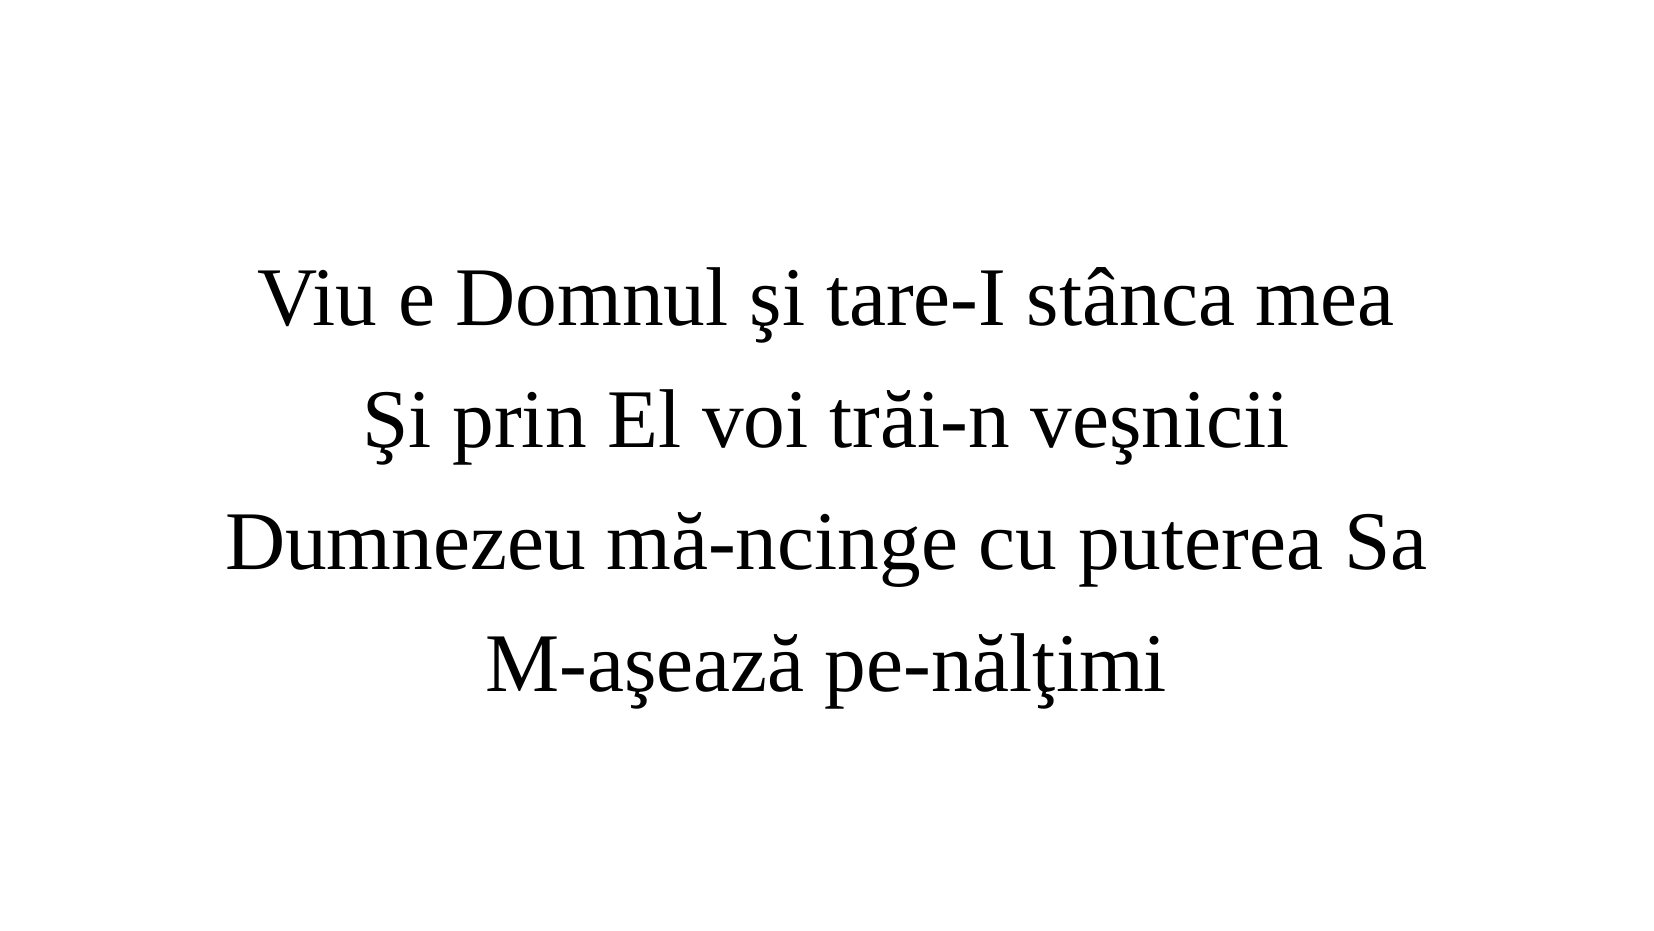

# Viu e Domnul şi tare-I stânca mea
Şi prin El voi trăi-n veşnicii
Dumnezeu mă-ncinge cu puterea Sa
M-aşează pe-nălţimi